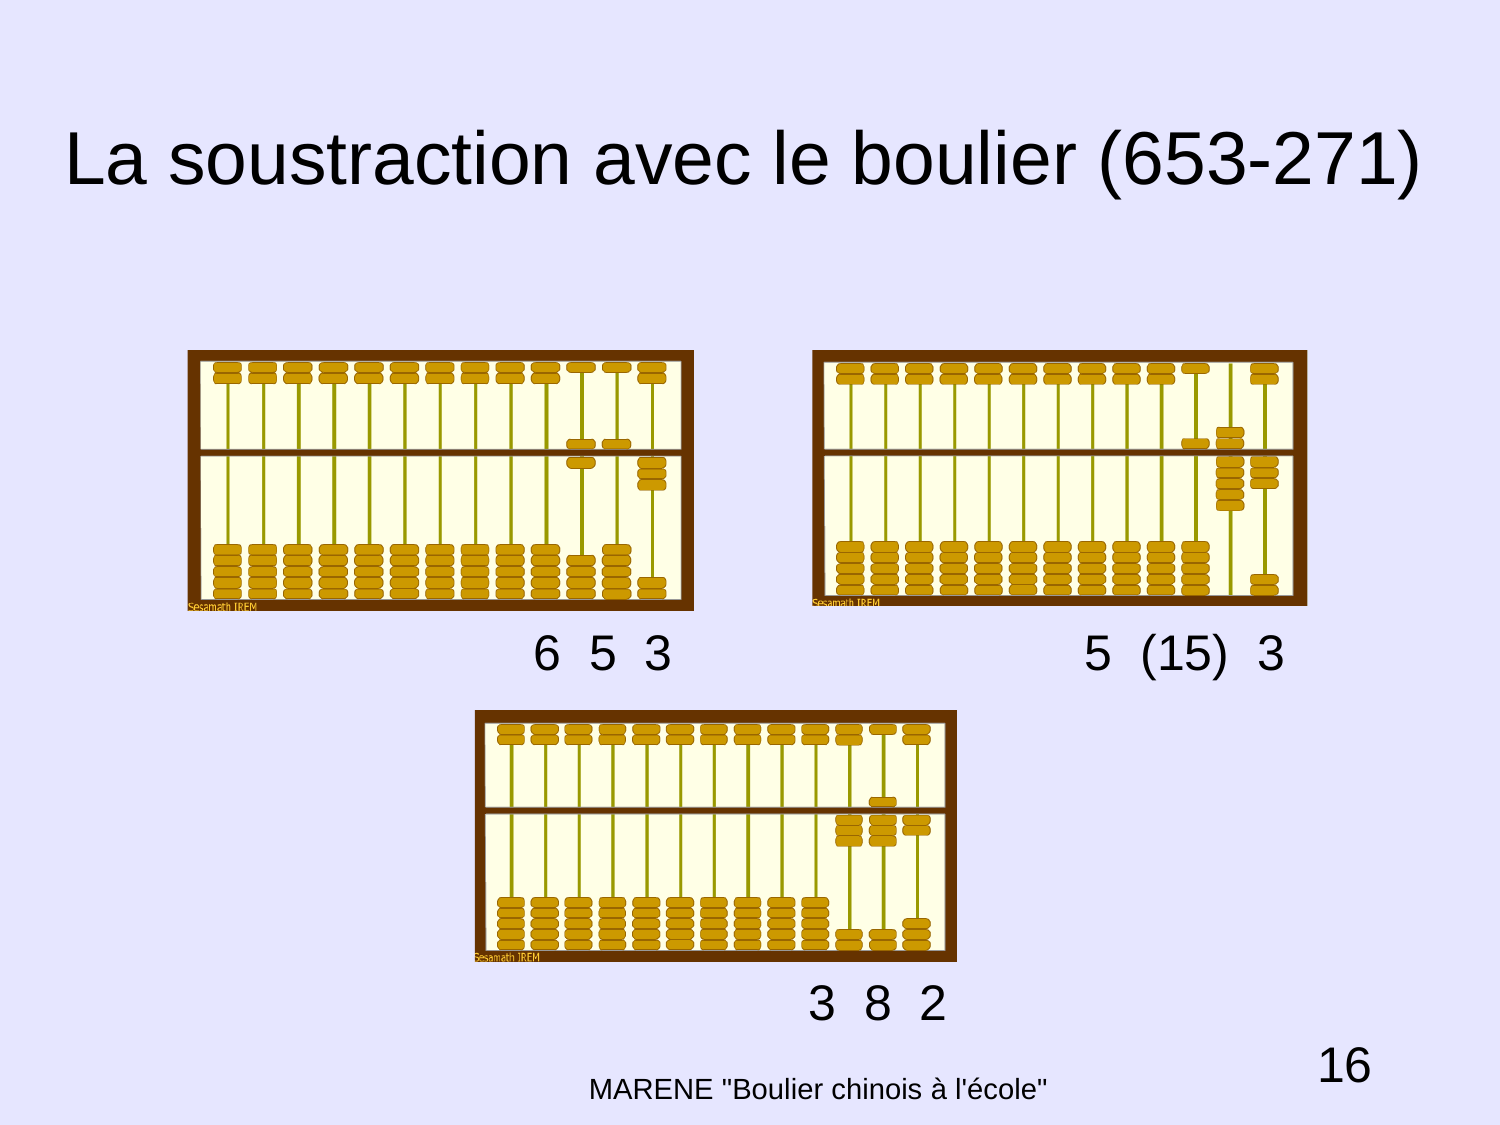

# La soustraction avec le boulier (653-271)
6 5 3
5 (15) 3
3 8 2
16